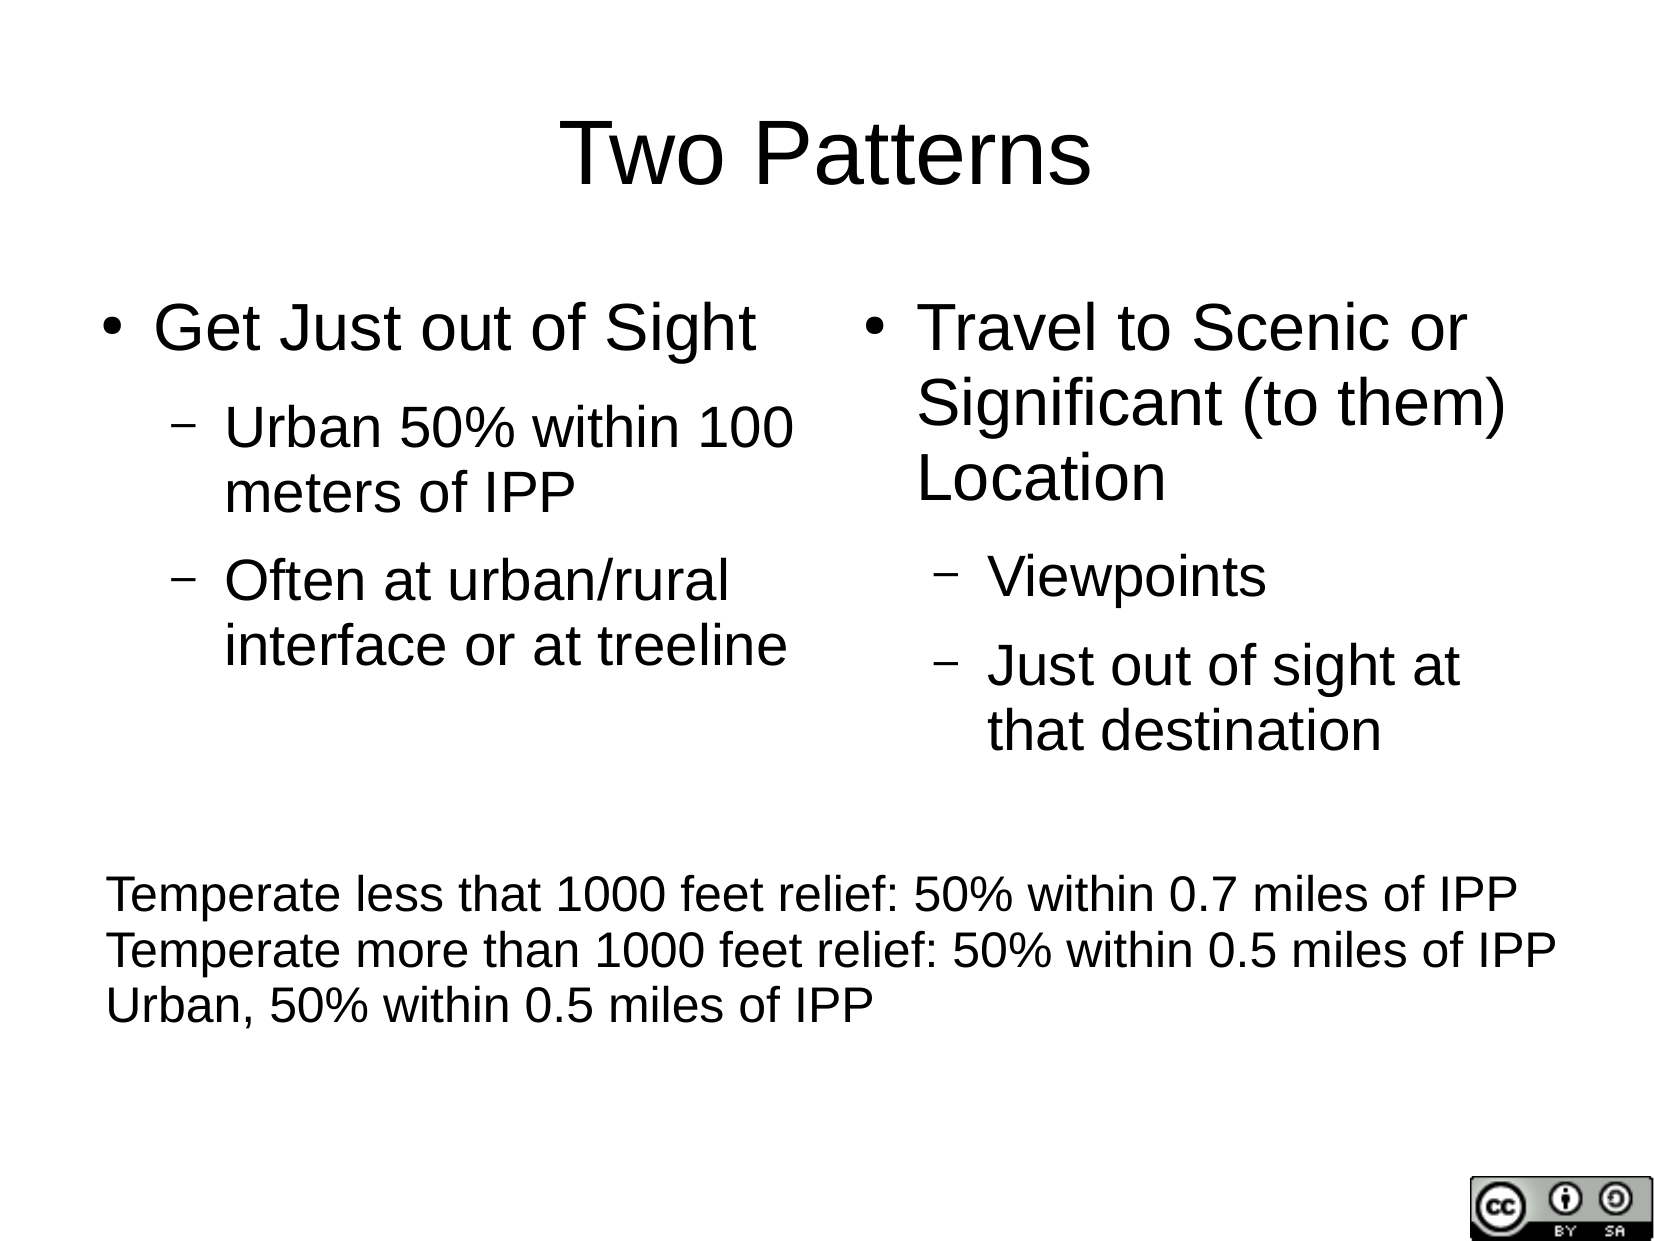

# Two Patterns
Get Just out of Sight
Urban 50% within 100 meters of IPP
Often at urban/rural interface or at treeline
Travel to Scenic or Significant (to them) Location
Viewpoints
Just out of sight at that destination
Temperate less that 1000 feet relief: 50% within 0.7 miles of IPP
Temperate more than 1000 feet relief: 50% within 0.5 miles of IPP
Urban, 50% within 0.5 miles of IPP